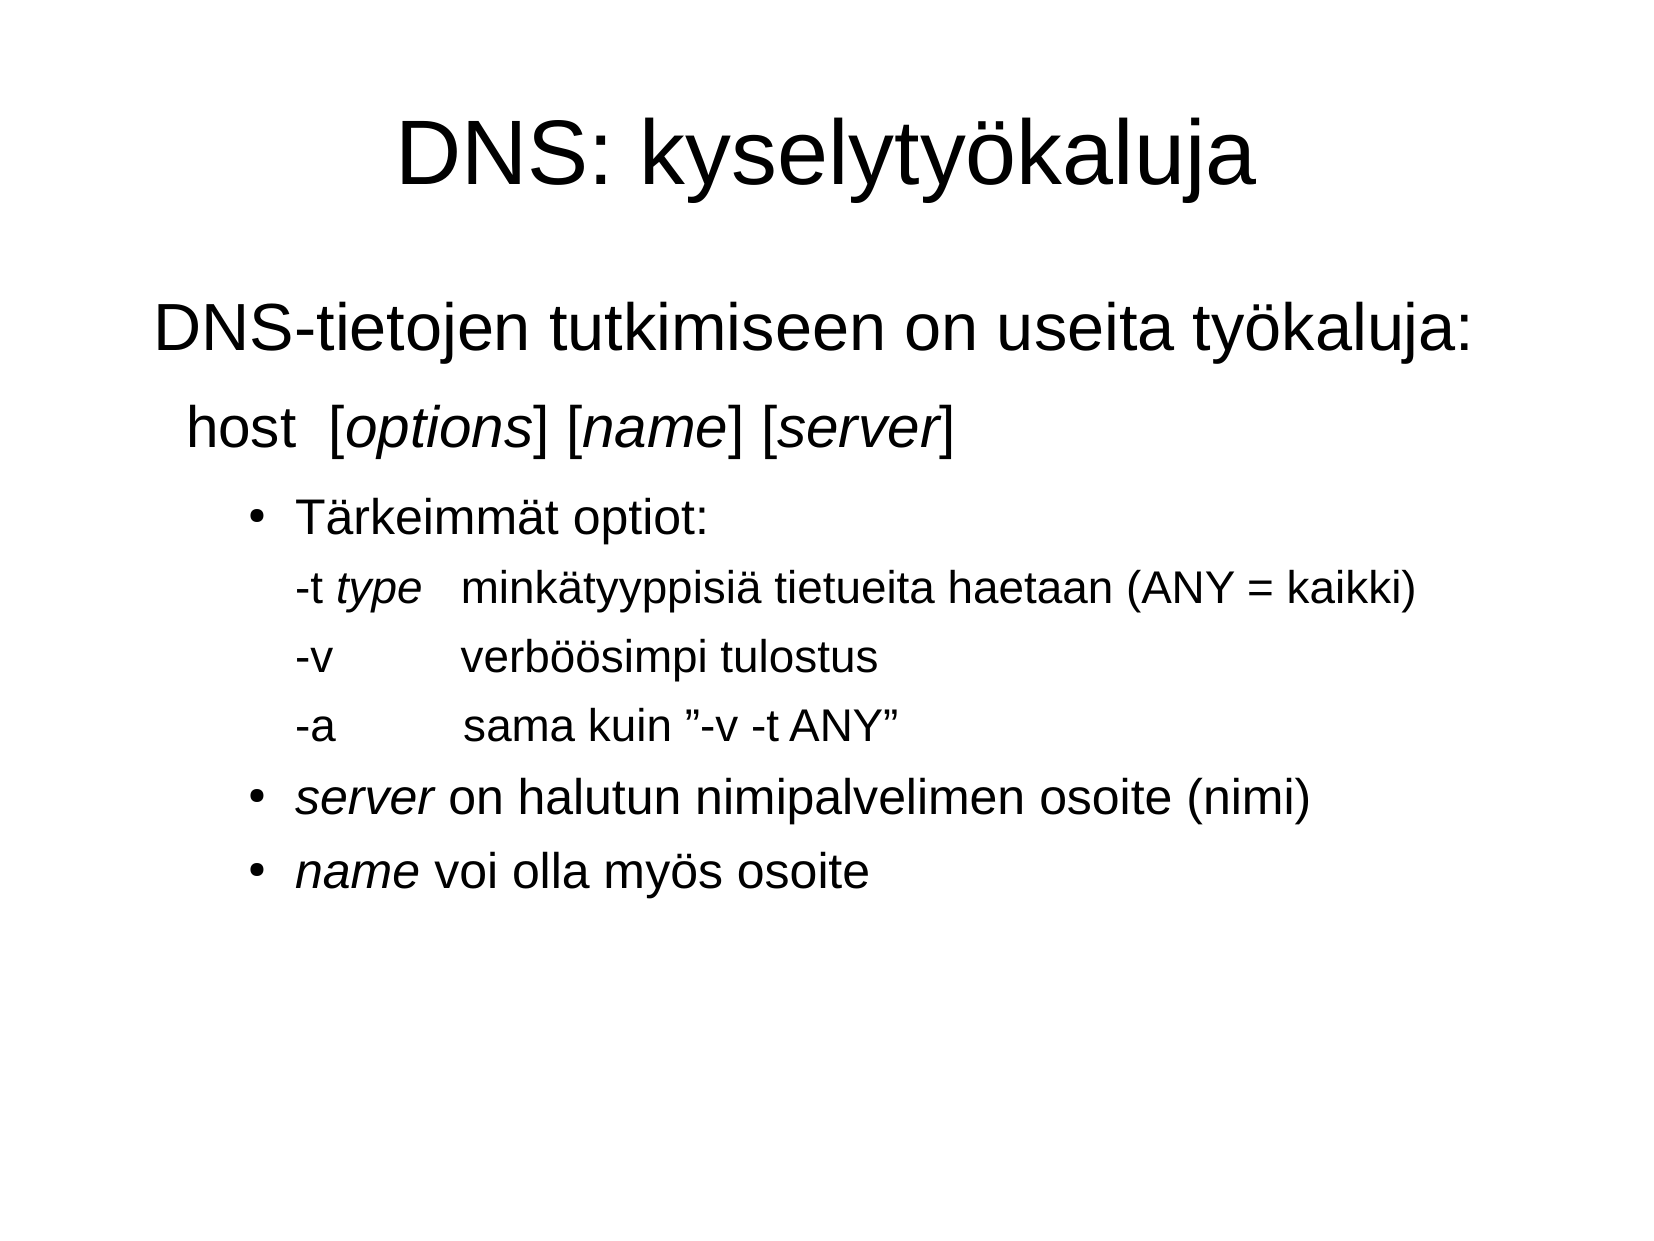

# DNS: kyselytyökaluja
DNS-tietojen tutkimiseen on useita työkaluja:
 host [options] [name] [server]
Tärkeimmät optiot:
-t type minkätyyppisiä tietueita haetaan (ANY = kaikki)
-v verböösimpi tulostus
-a sama kuin ”-v -t ANY”
server on halutun nimipalvelimen osoite (nimi)
name voi olla myös osoite